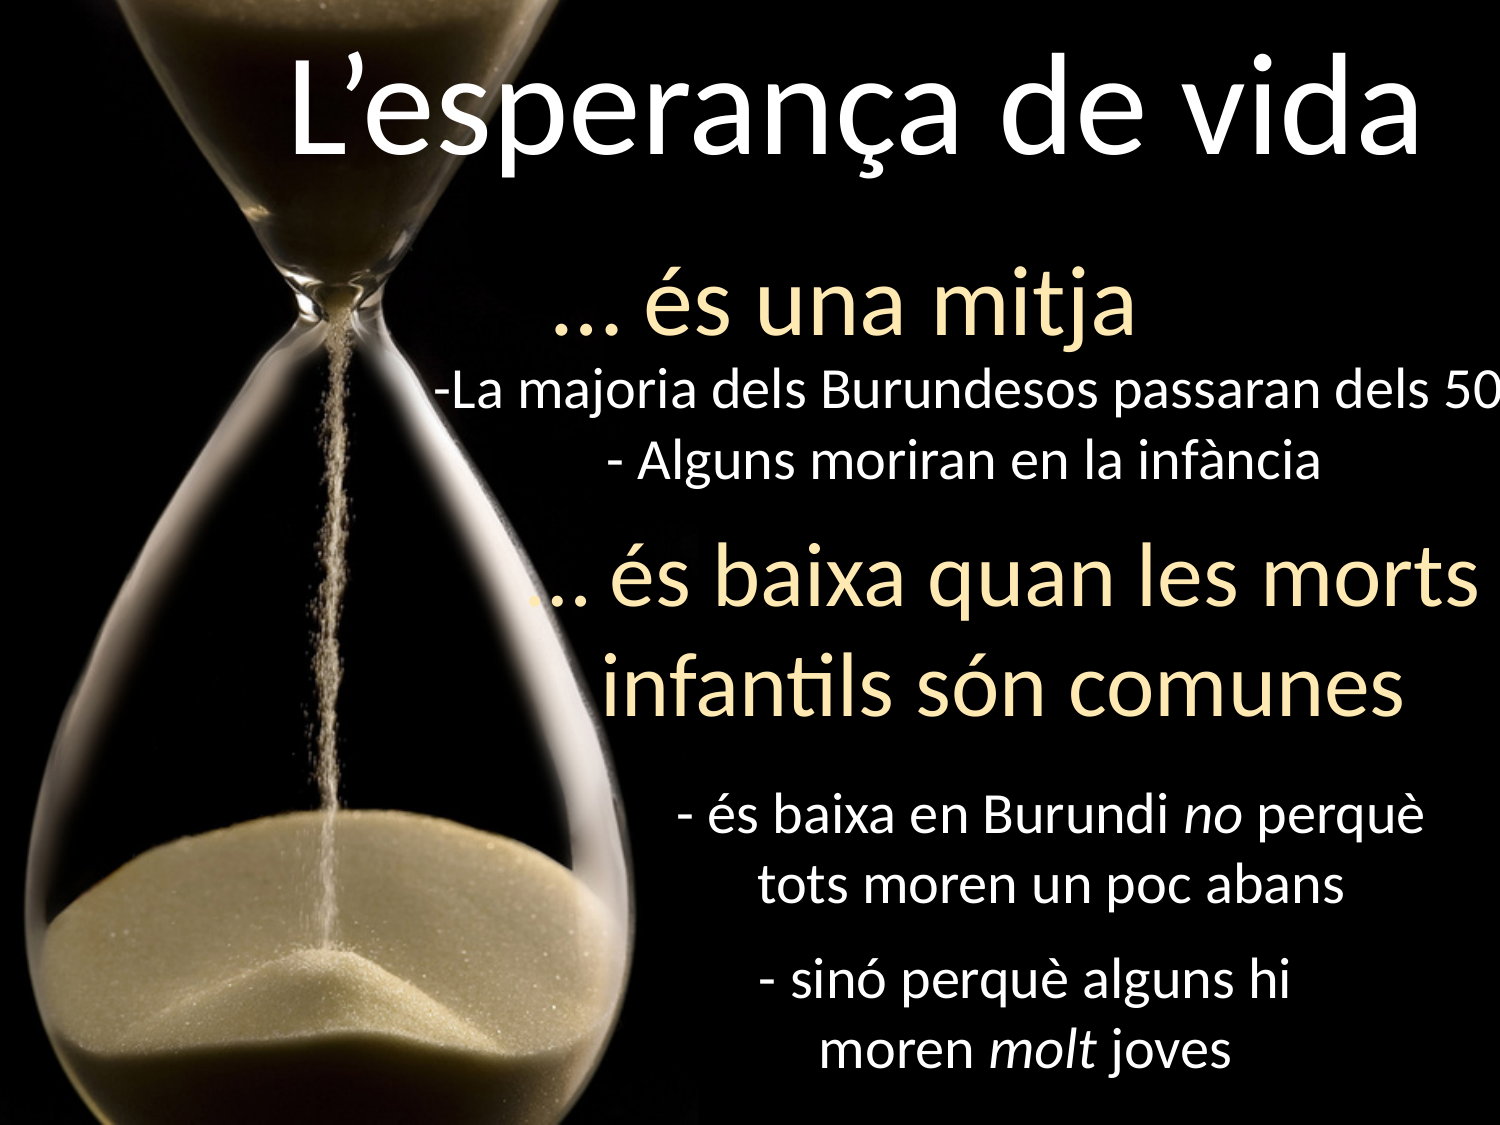

L’esperança de vida
… és una mitja
-La majoria dels Burundesos passaran dels 50
- Alguns moriran en la infància
… és baixa quan les morts infantils són comunes
- és baixa en Burundi no perquè tots moren un poc abans
- sinó perquè alguns hi moren molt joves